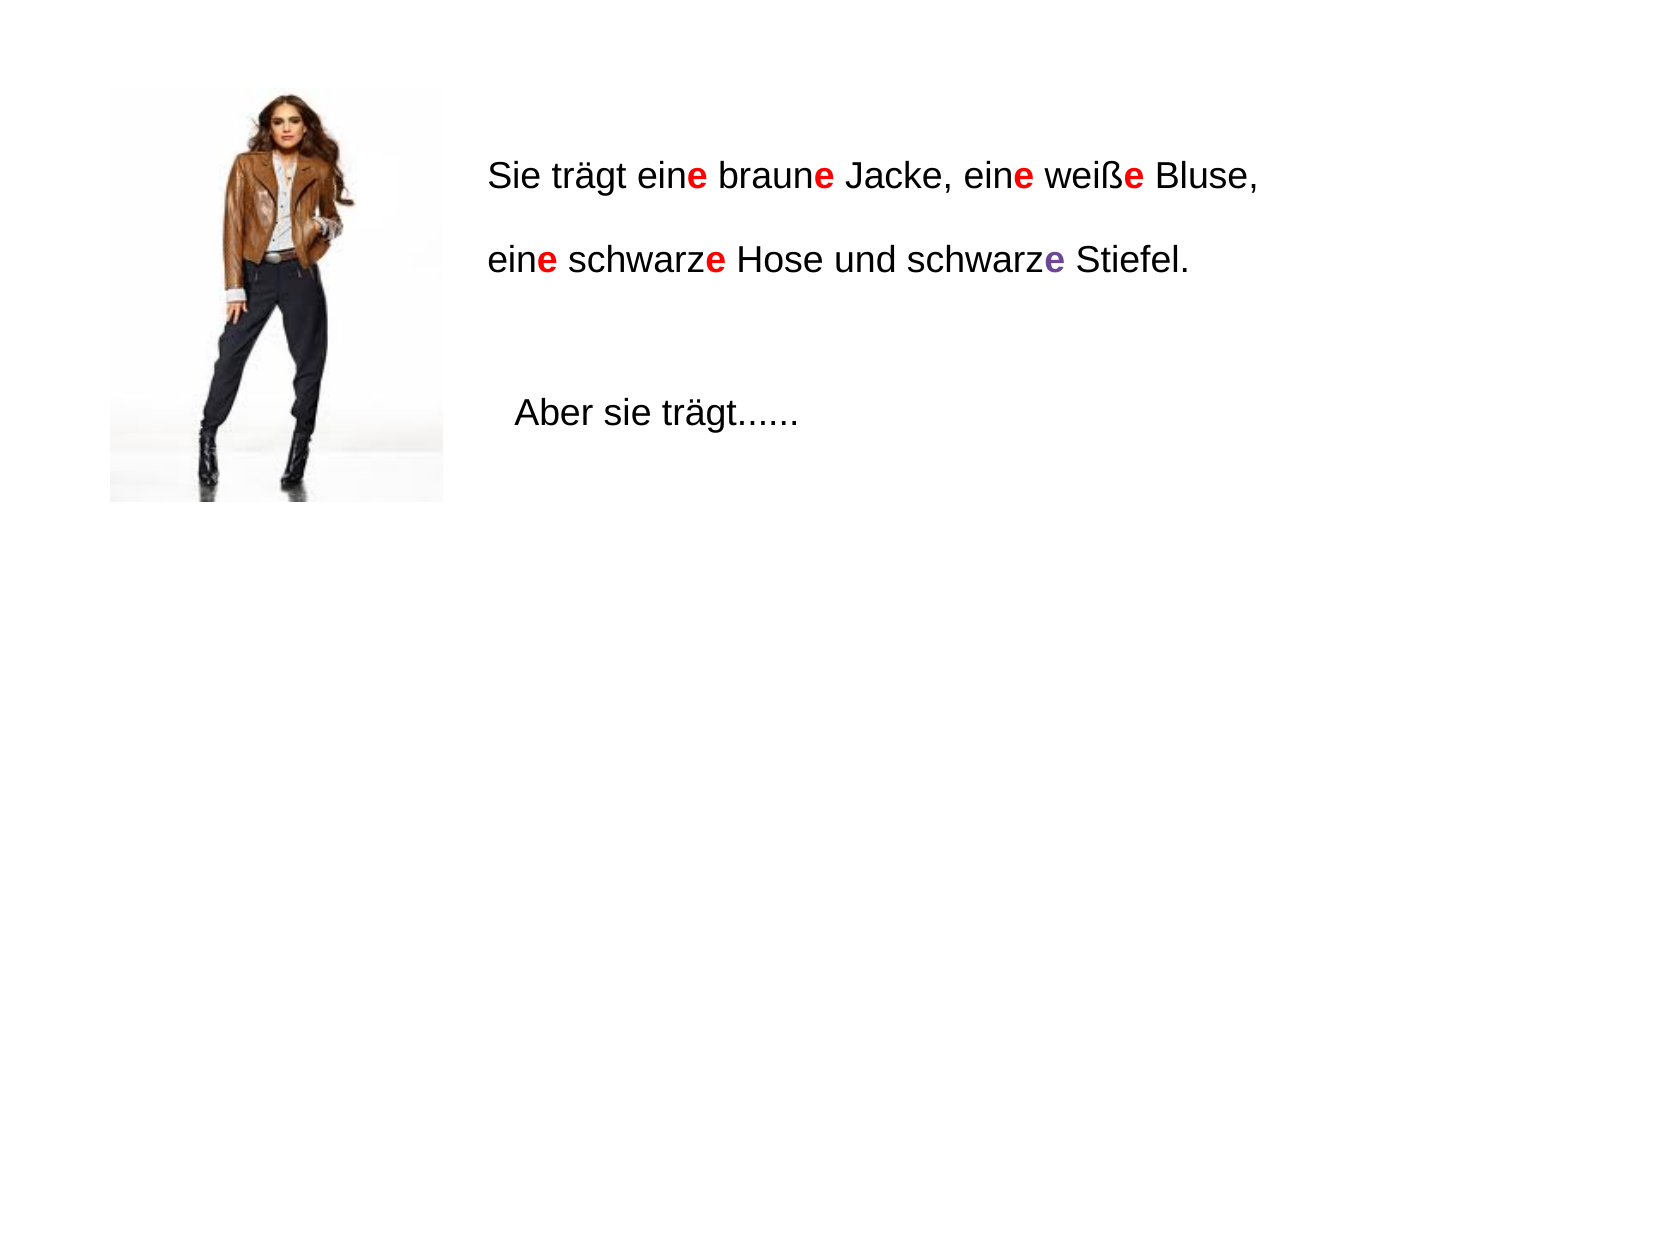

Sie trägt eine braune Jacke, eine weiße Bluse,
eine schwarze Hose und schwarze Stiefel.
Aber sie trägt......